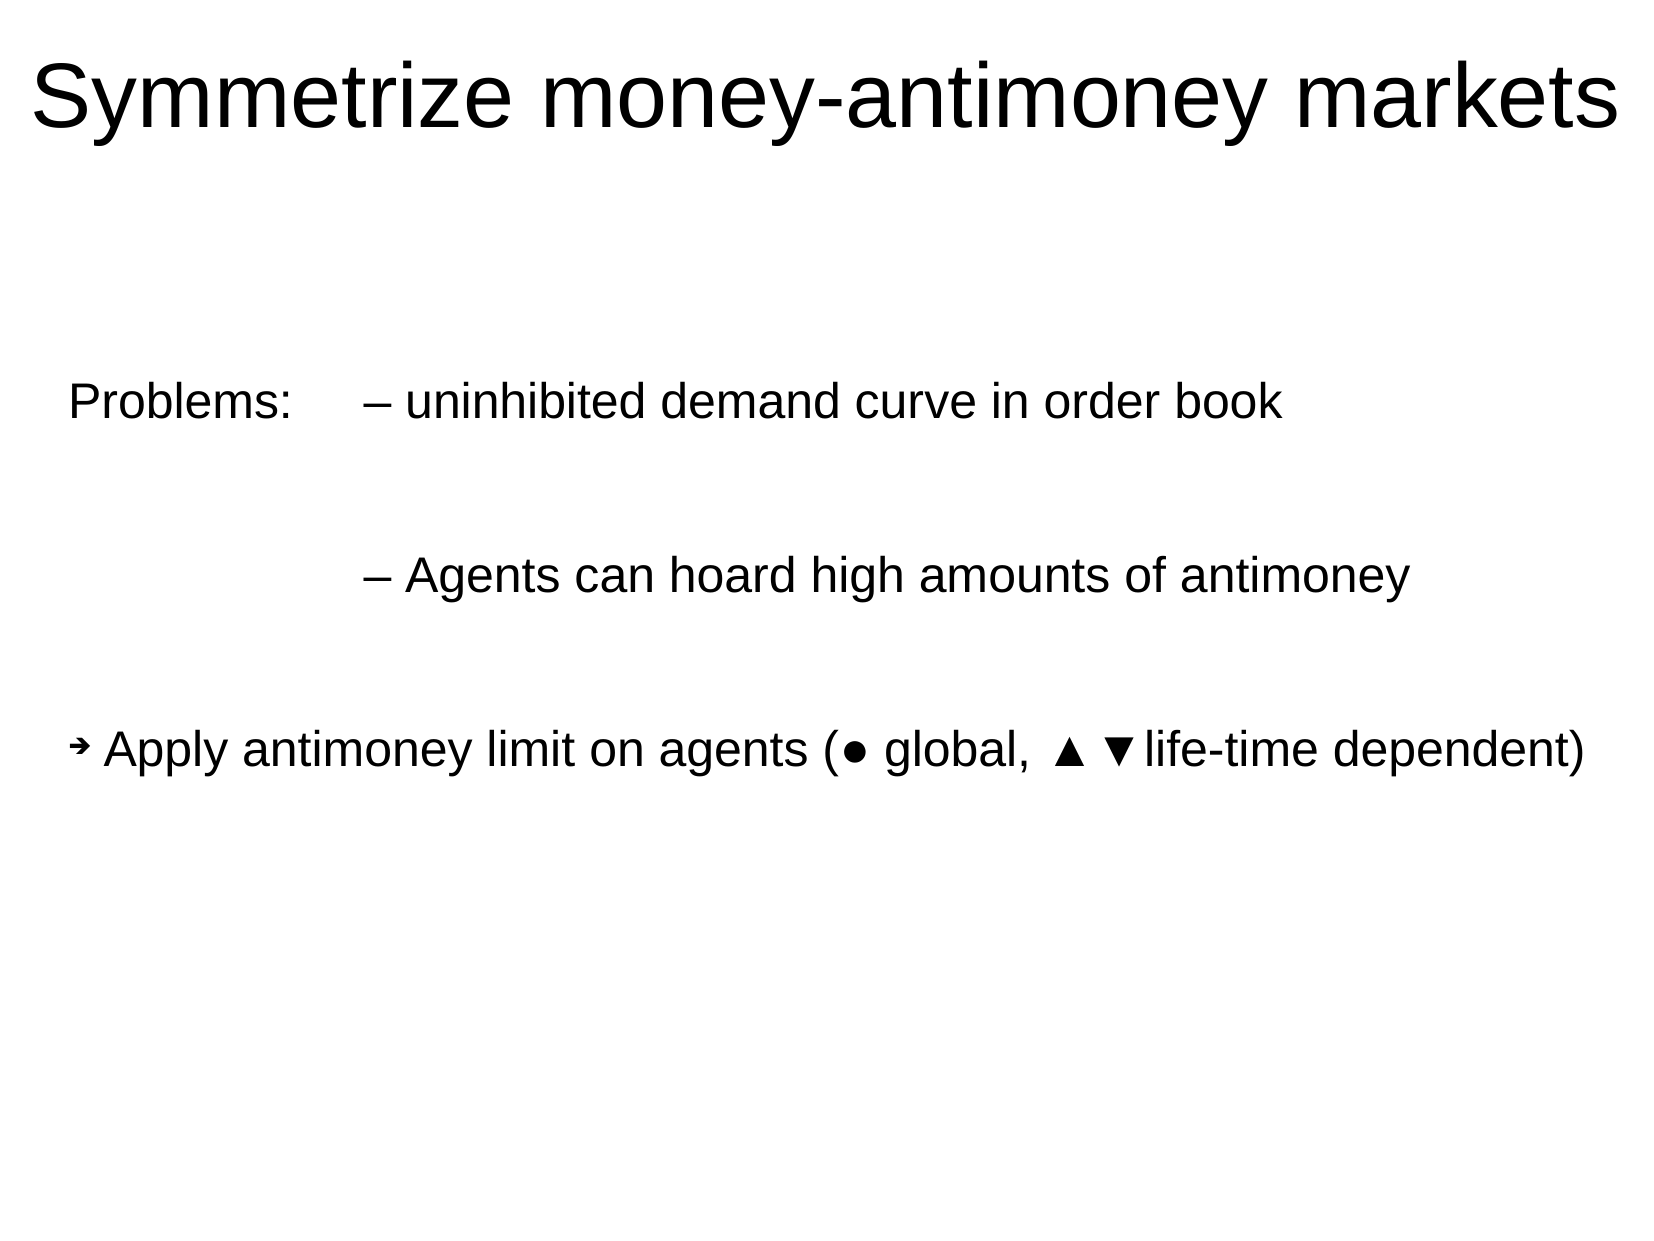

# Symmetrize money-antimoney markets
Problems:	– uninhibited demand curve in order book
				– Agents can hoard high amounts of antimoney
Apply antimoney limit on agents (● global, ▲▼life-time dependent)